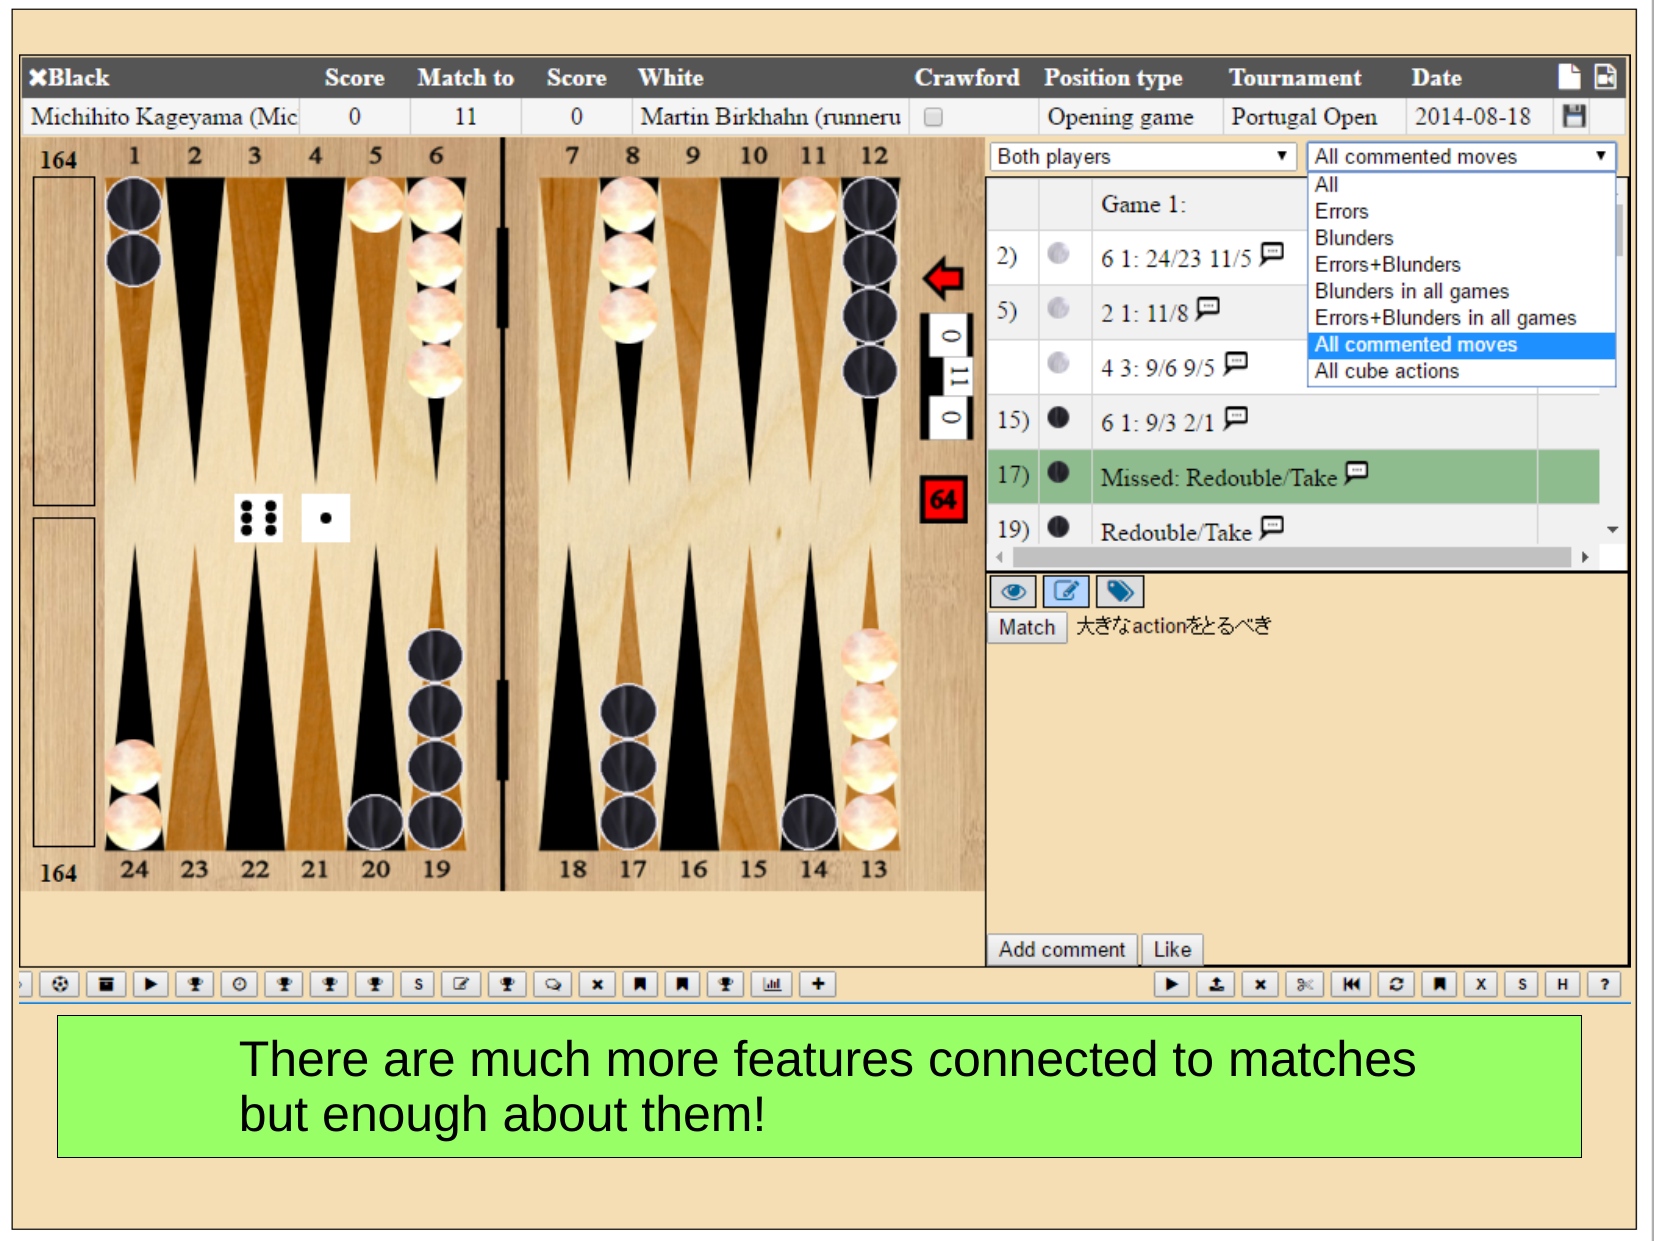

# Backgammon Studio
There are much more features connected to matches
but enough about them!